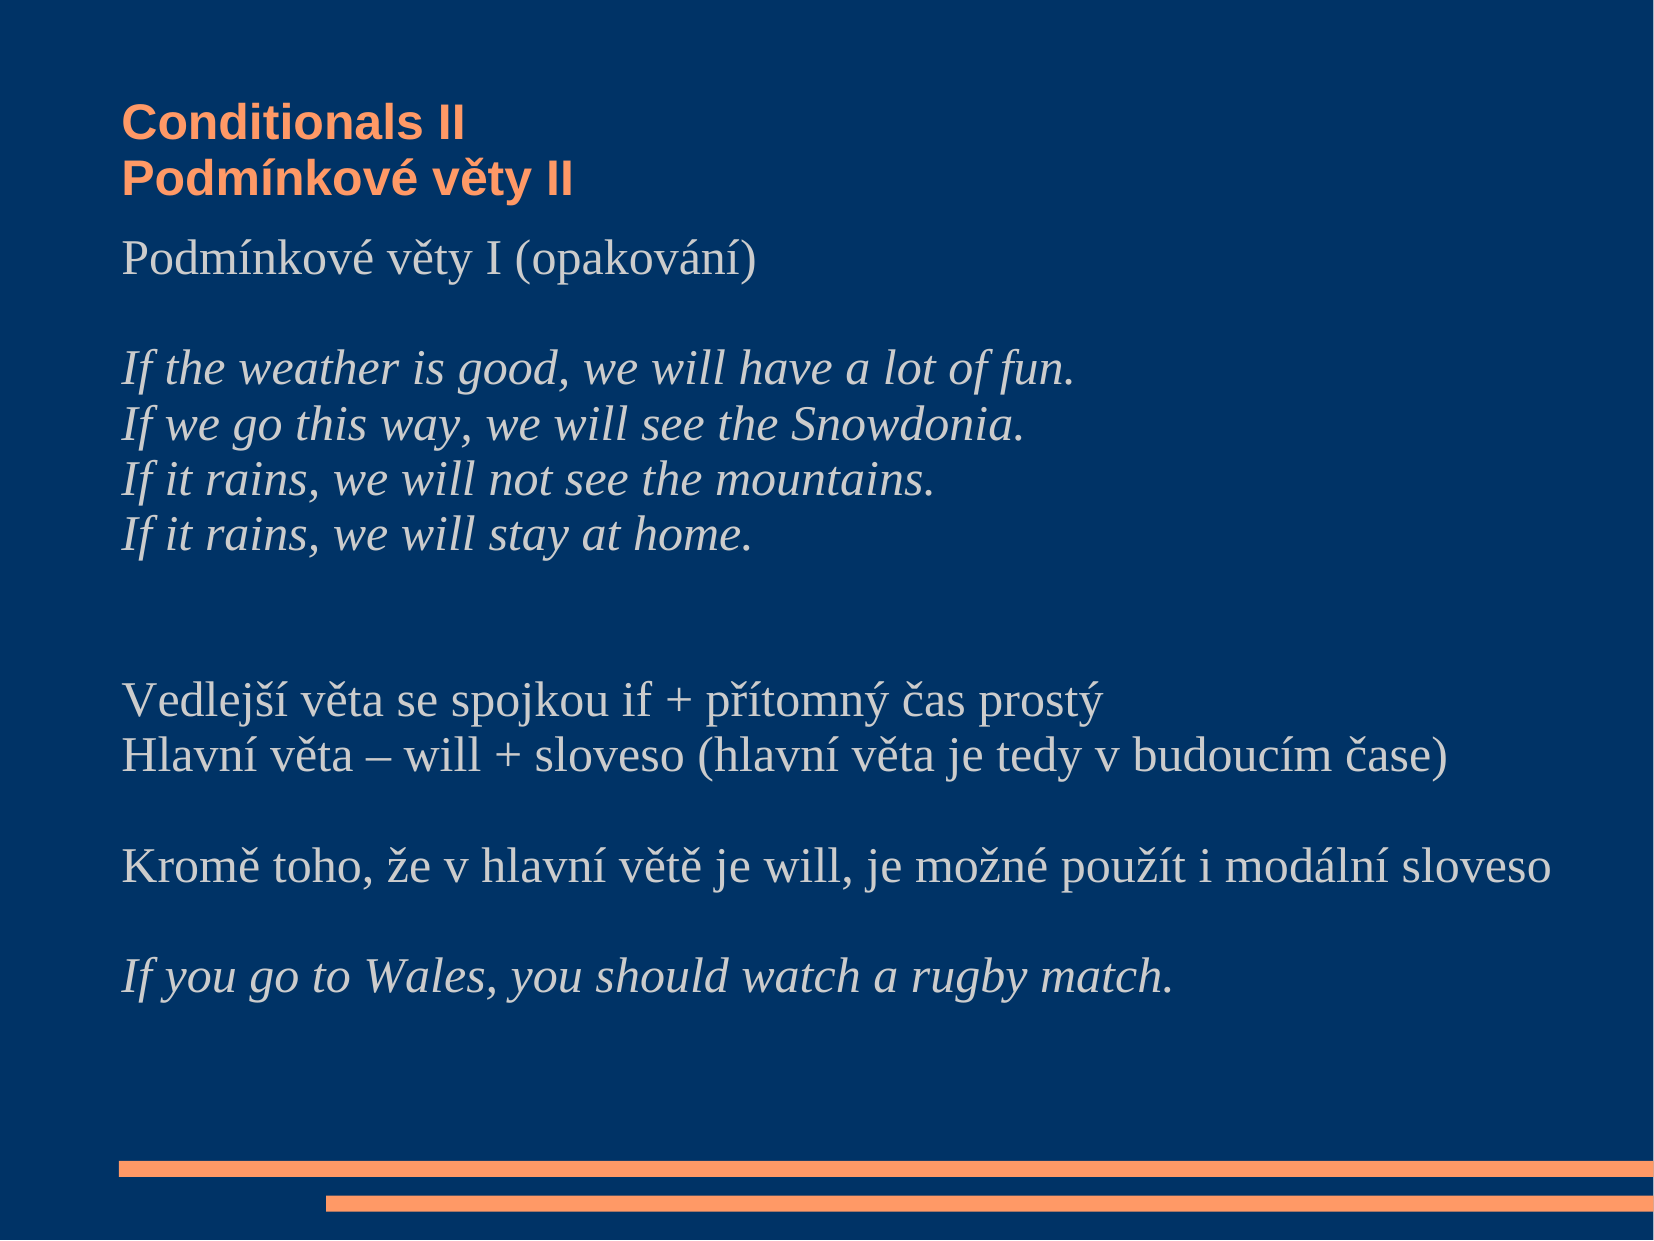

# Conditionals II Podmínkové věty II
Podmínkové věty I (opakování)
If the weather is good, we will have a lot of fun.
If we go this way, we will see the Snowdonia.
If it rains, we will not see the mountains.
If it rains, we will stay at home.
Vedlejší věta se spojkou if + přítomný čas prostý
Hlavní věta – will + sloveso (hlavní věta je tedy v budoucím čase)
Kromě toho, že v hlavní větě je will, je možné použít i modální sloveso
If you go to Wales, you should watch a rugby match.